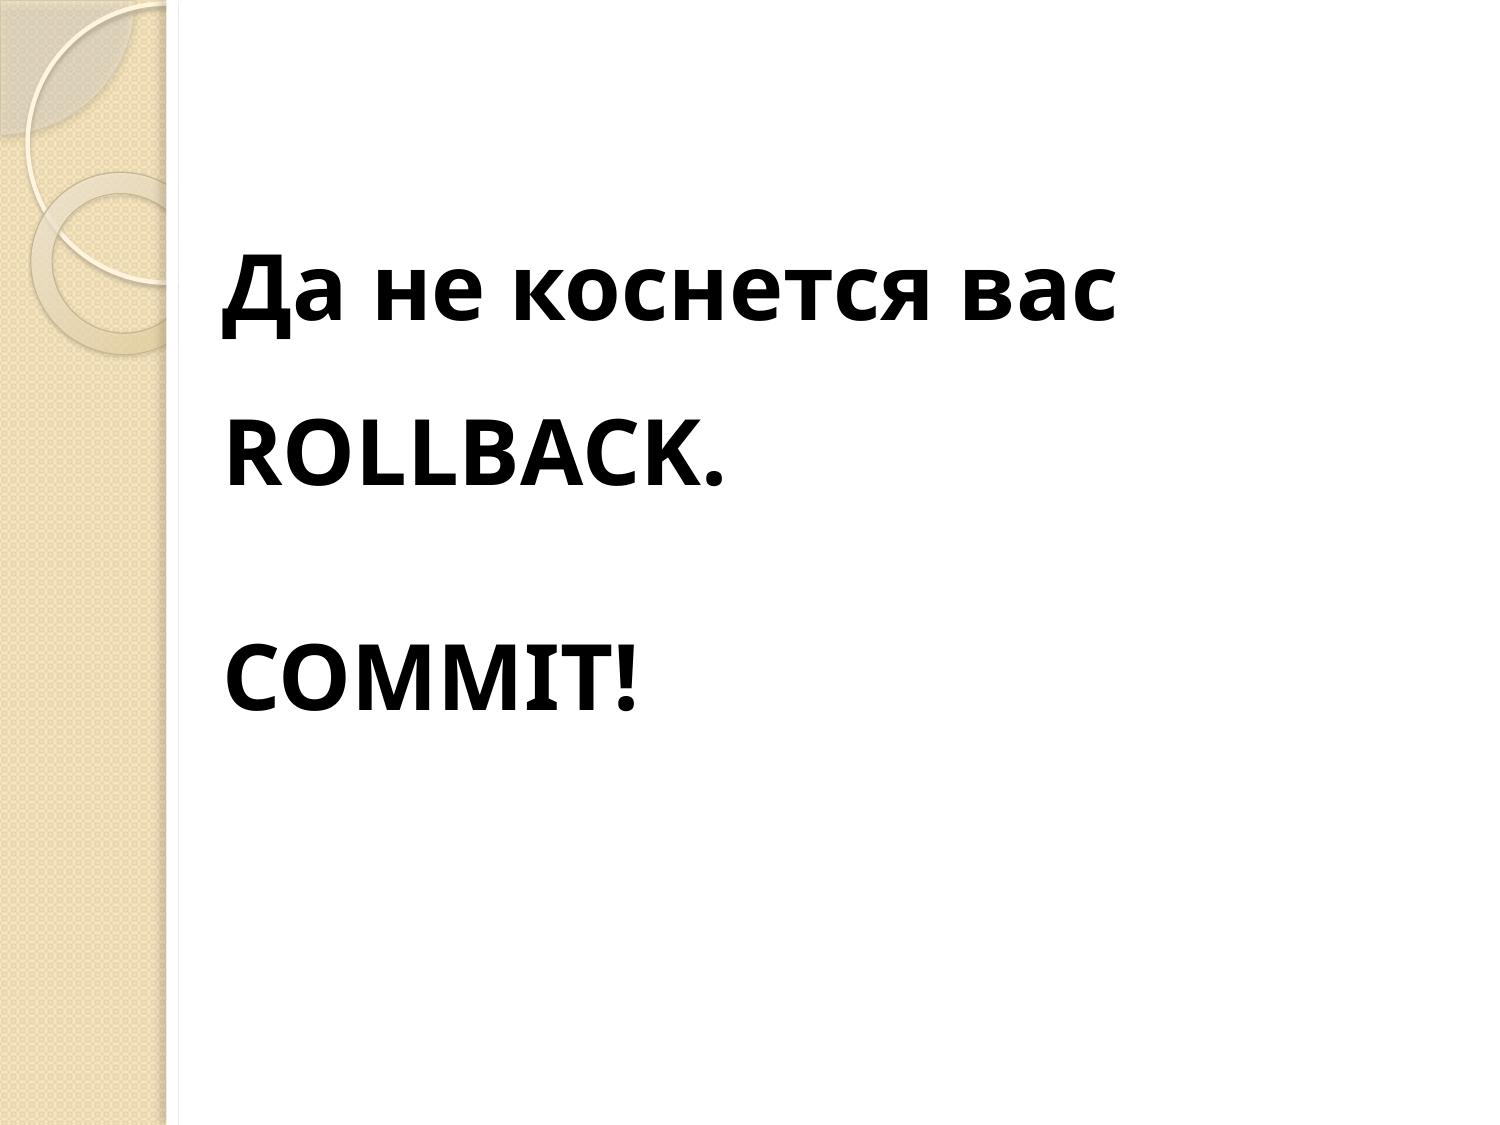

# Да не коснется вас ROLLBACK.
COMMIT!